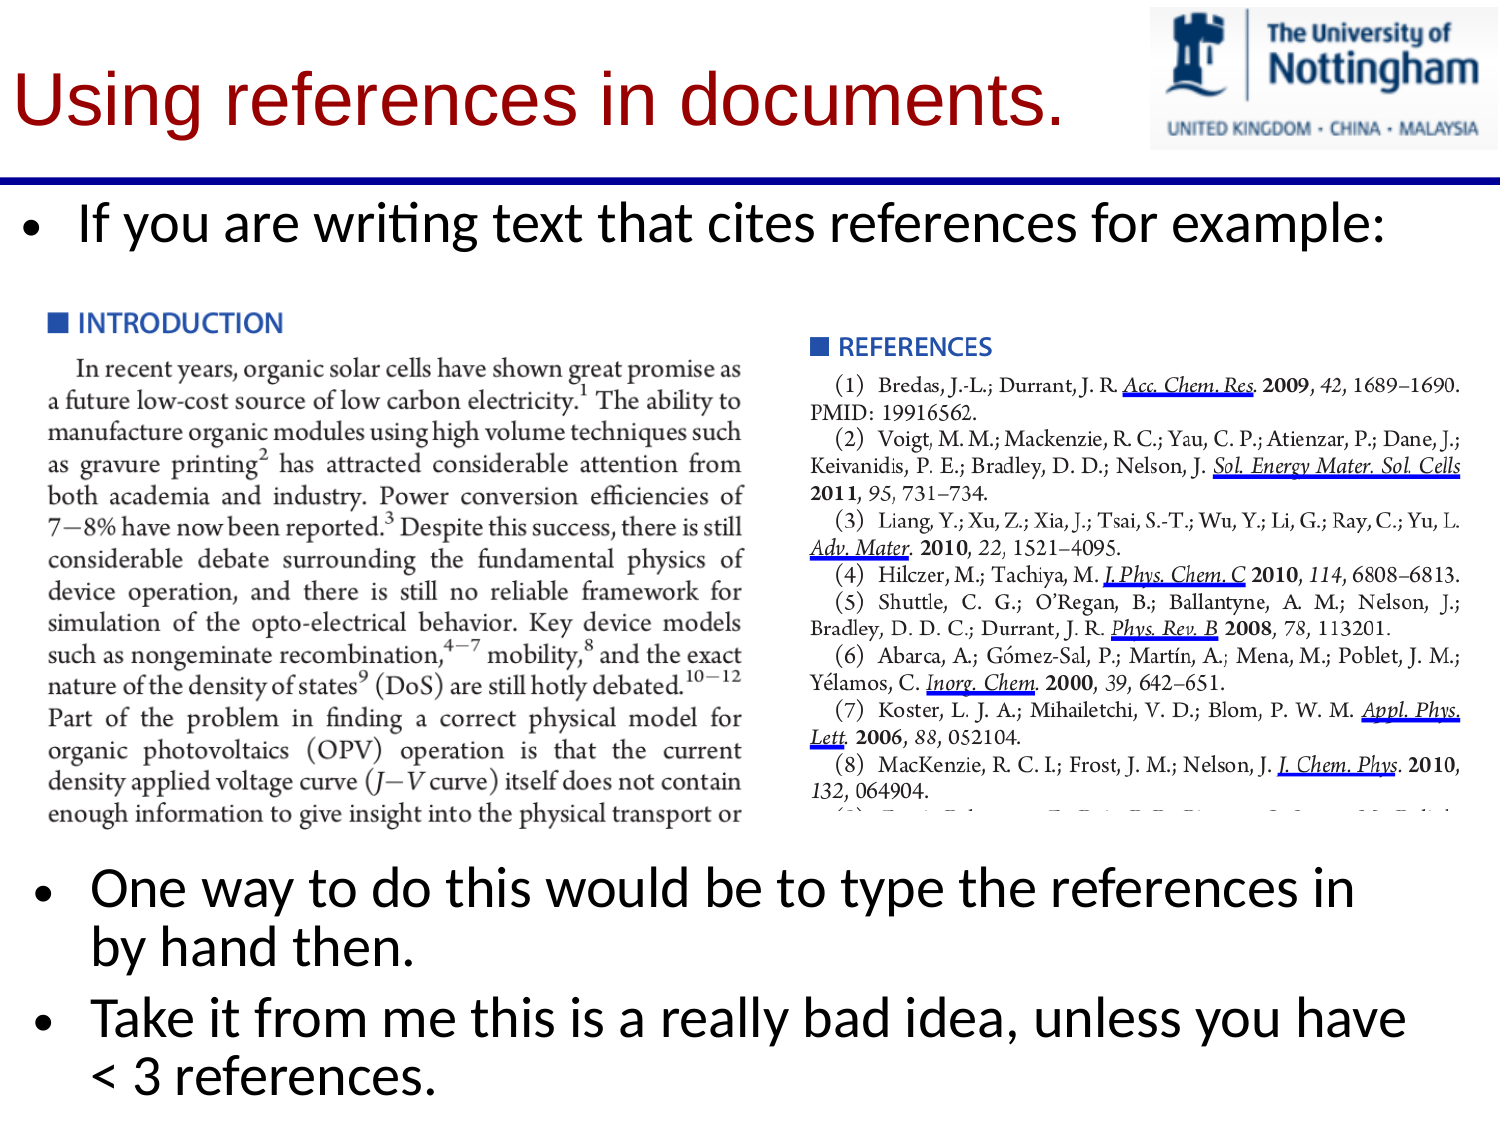

# Using references in documents.
If you are writing text that cites references for example:
One way to do this would be to type the references in by hand then.
Take it from me this is a really bad idea, unless you have < 3 references.